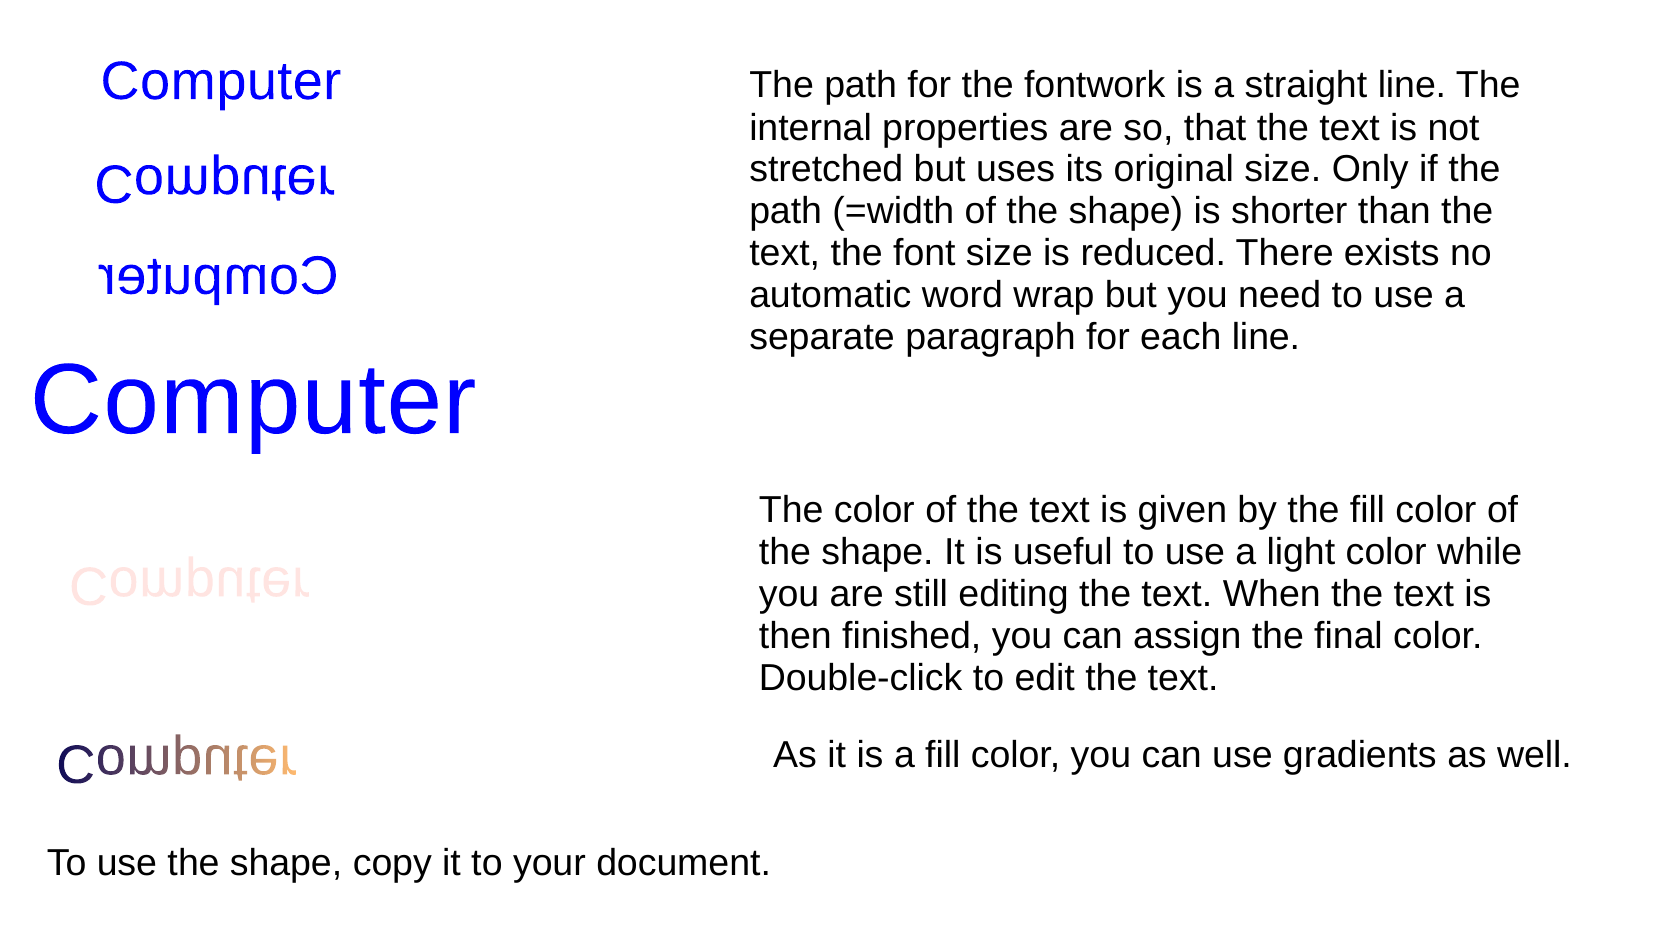

Computer
The path for the fontwork is a straight line. The internal properties are so, that the text is not stretched but uses its original size. Only if the path (=width of the shape) is shorter than the text, the font size is reduced. There exists no automatic word wrap but you need to use a separate paragraph for each line.
Computer
Computer
Computer
The color of the text is given by the fill color of the shape. It is useful to use a light color while you are still editing the text. When the text is then finished, you can assign the final color.
Double-click to edit the text.
Computer
Computer
As it is a fill color, you can use gradients as well.
To use the shape, copy it to your document.